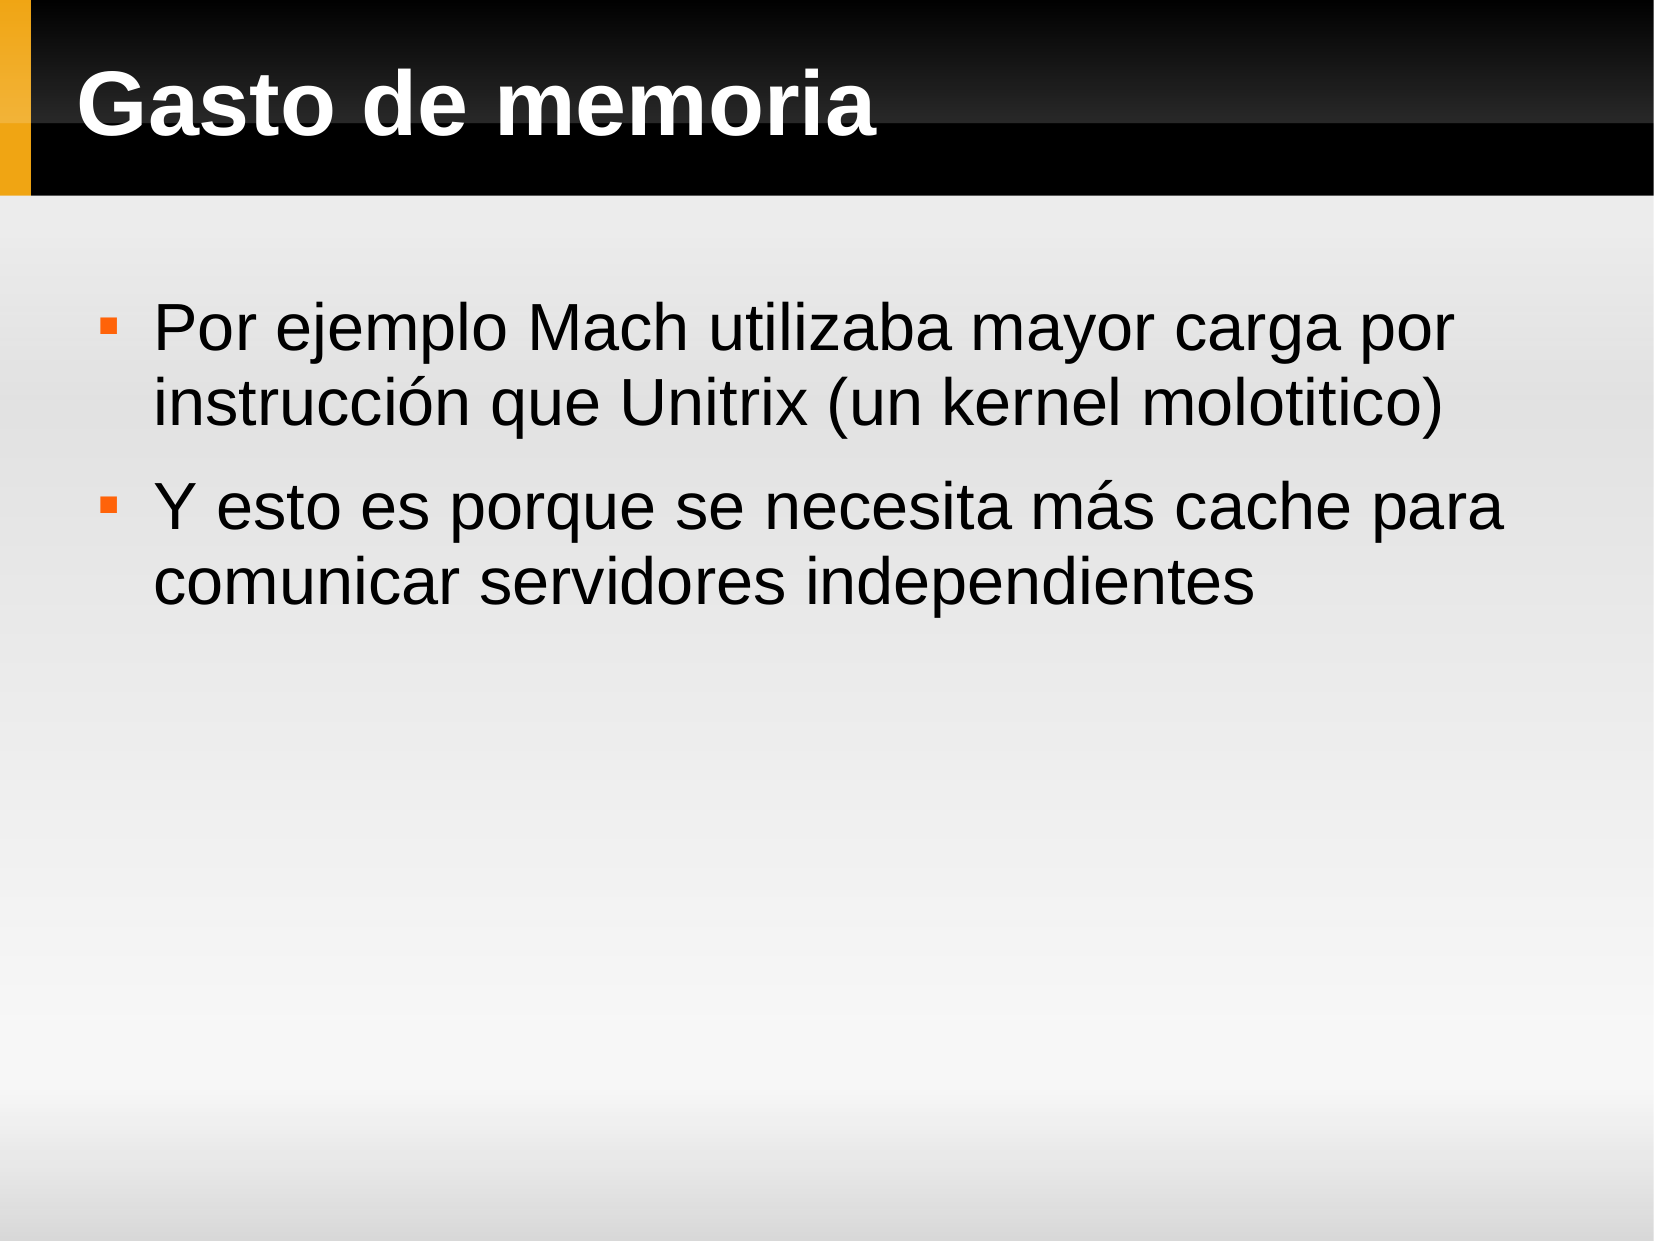

# Gasto de memoria
Por ejemplo Mach utilizaba mayor carga por instrucción que Unitrix (un kernel molotitico)
Y esto es porque se necesita más cache para comunicar servidores independientes